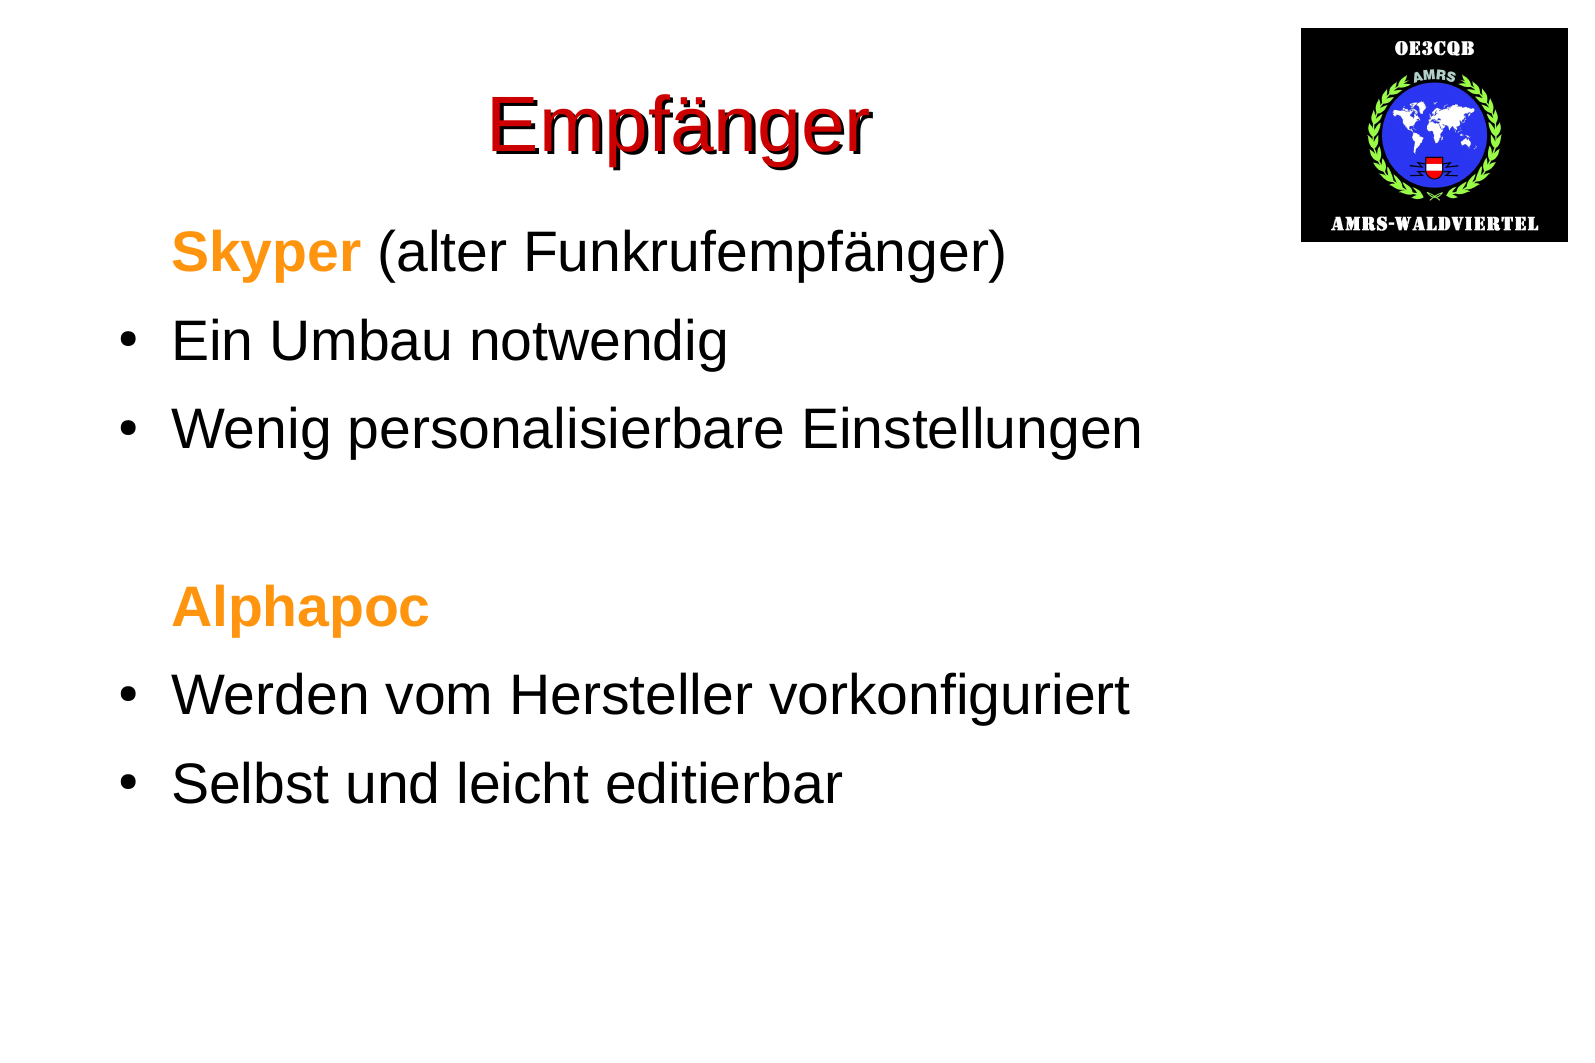

# Empfänger
Skyper (alter Funkrufempfänger)
Ein Umbau notwendig
Wenig personalisierbare Einstellungen
Alphapoc Geräte direkt beim Hersteller zu bezie
Werden vom Hersteller vorkonfiguriert
Selbst und leicht editierbar